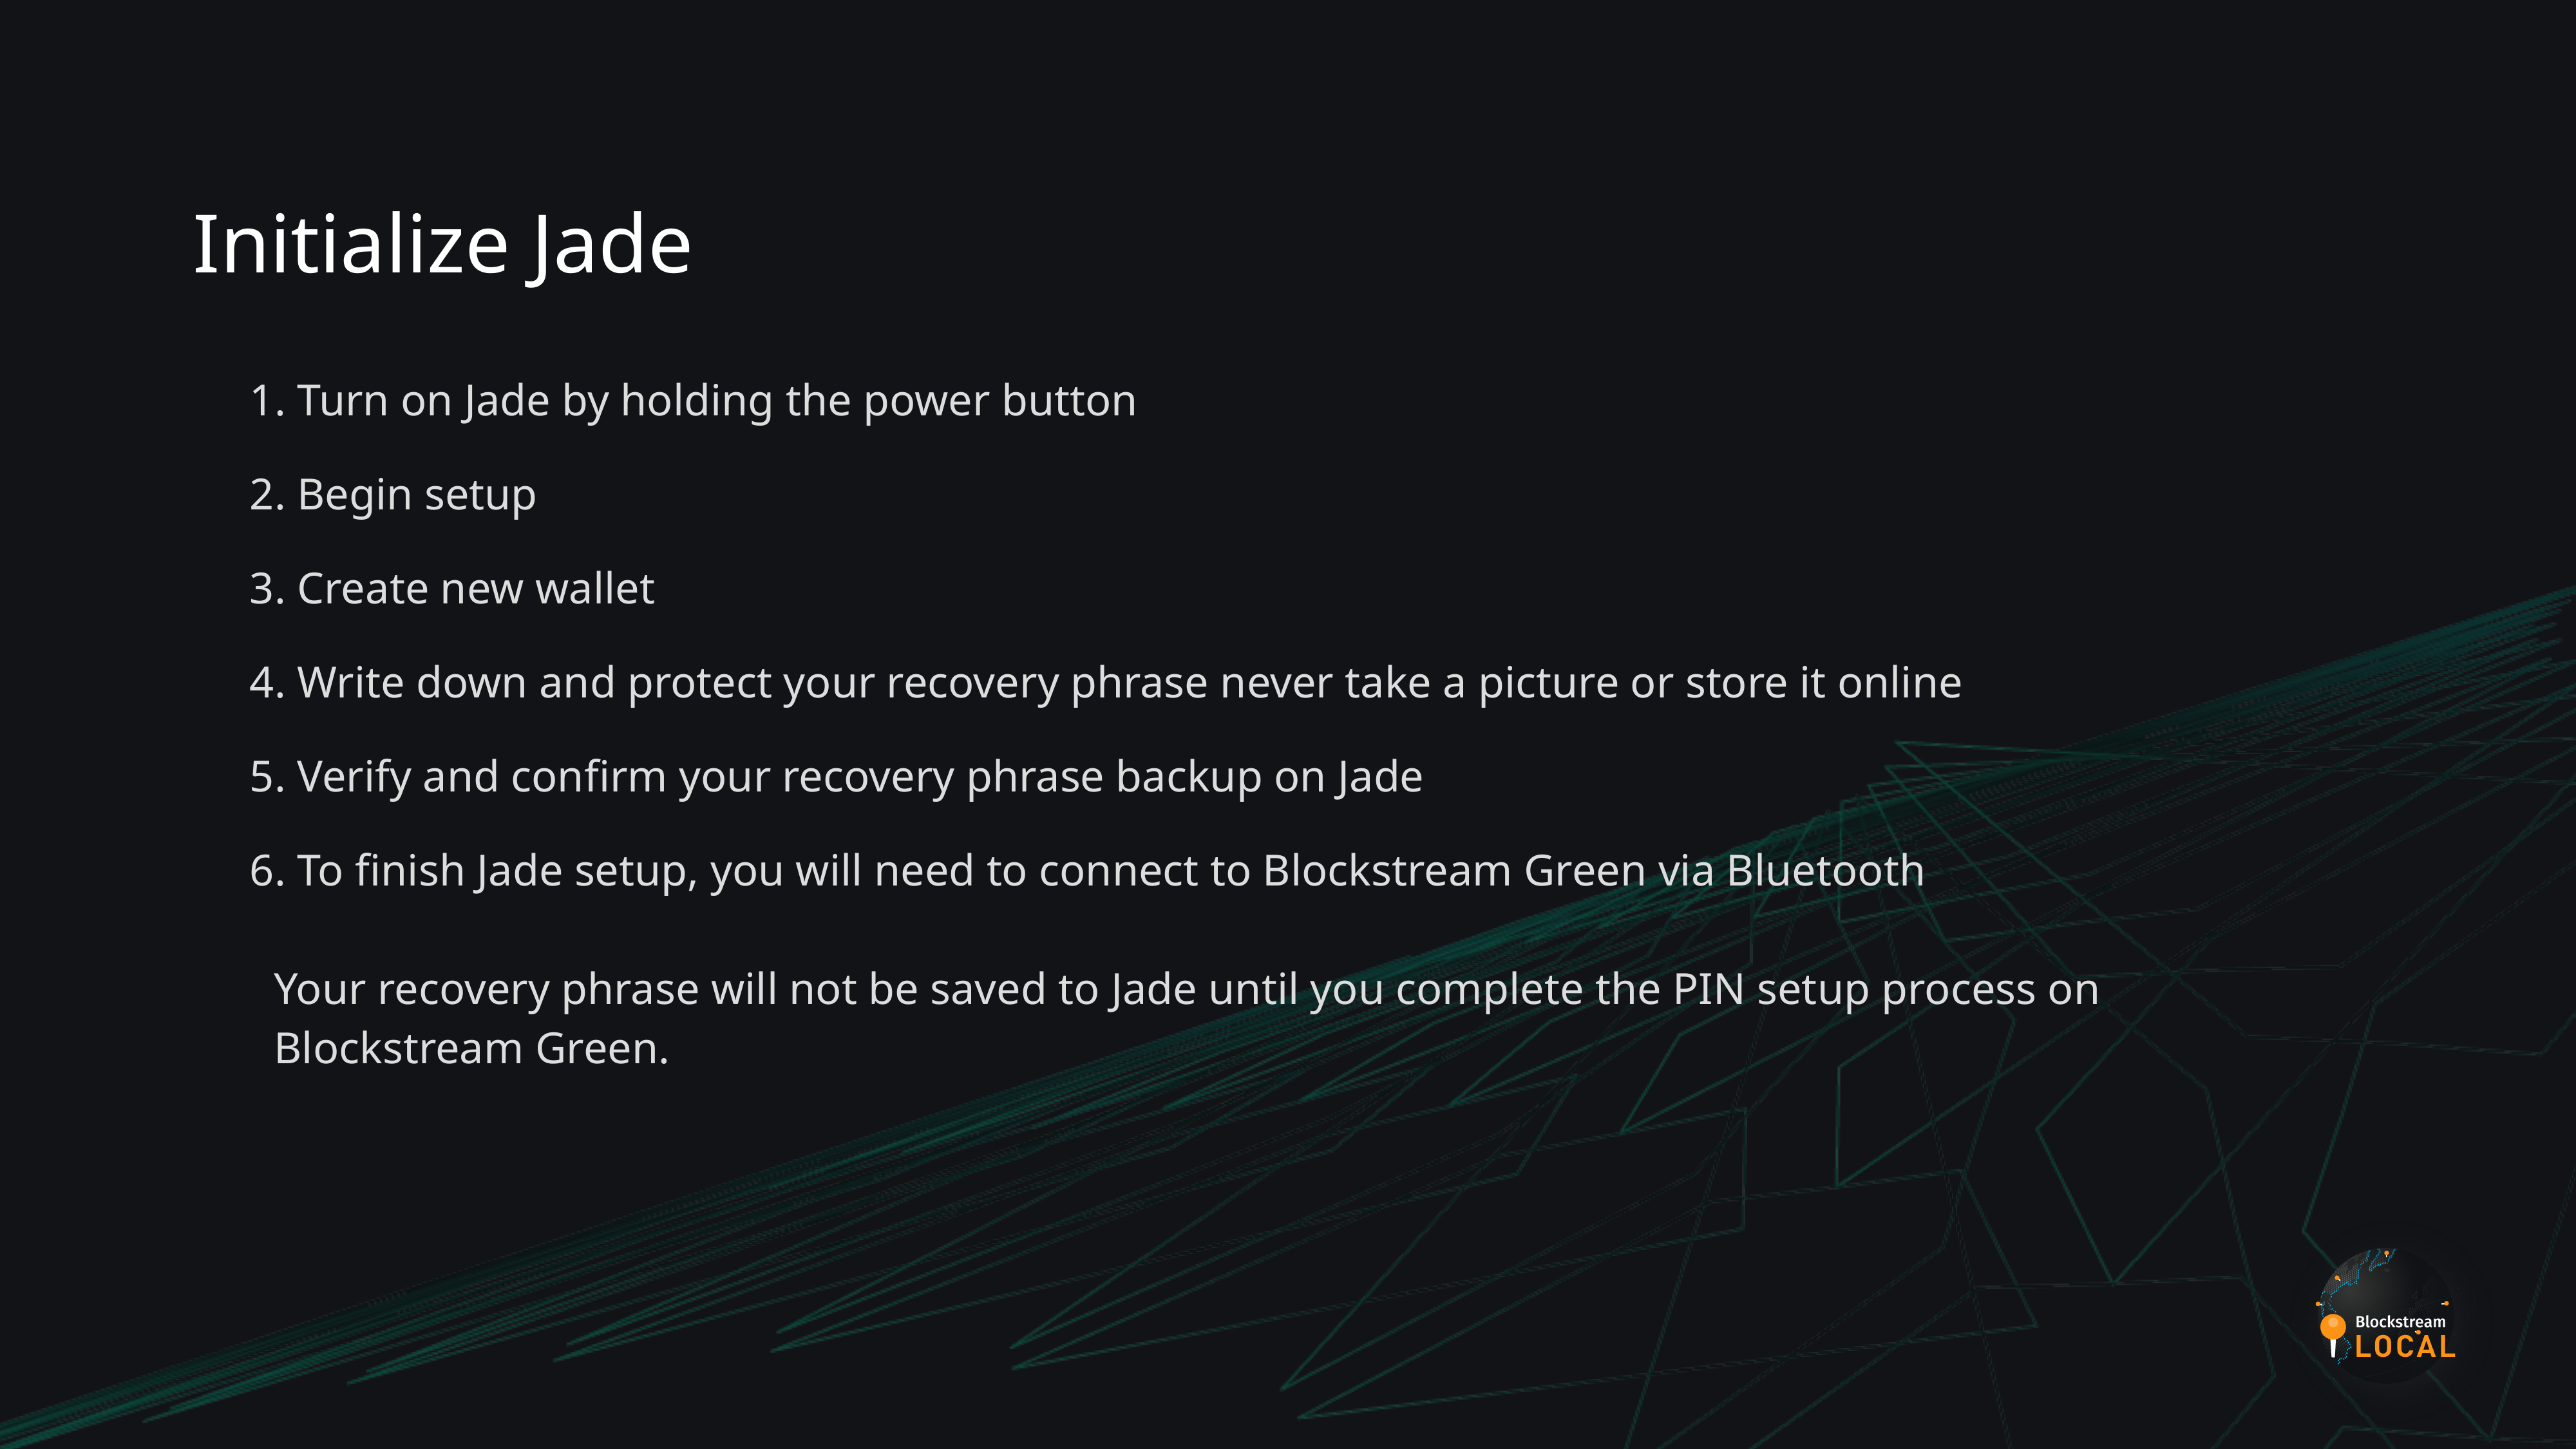

# Initialize Jade
 Turn on Jade by holding the power button
 Begin setup
 Create new wallet
 Write down and protect your recovery phrase never take a picture or store it online
 Verify and confirm your recovery phrase backup on Jade
 To finish Jade setup, you will need to connect to Blockstream Green via Bluetooth
Your recovery phrase will not be saved to Jade until you complete the PIN setup process on Blockstream Green.